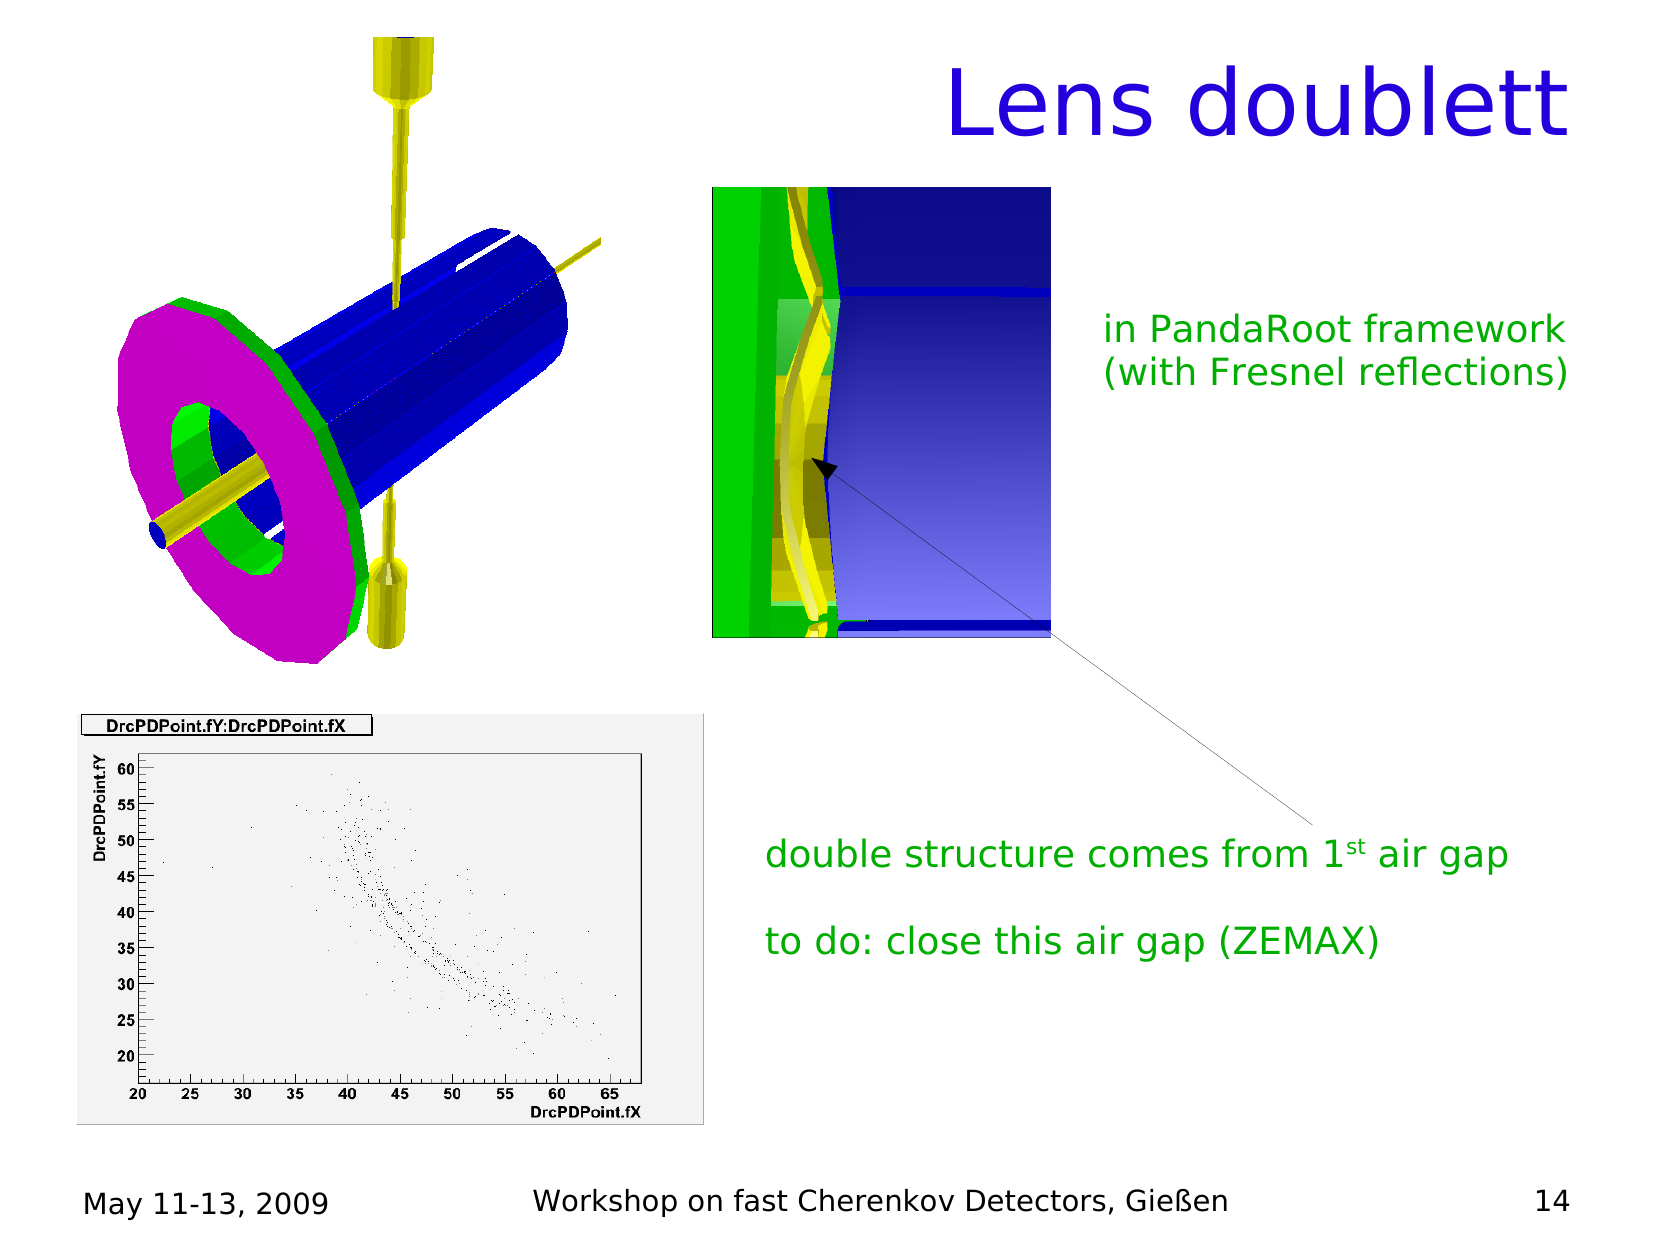

# Lens doublett
in PandaRoot framework
(with Fresnel reflections)
double structure comes from 1st air gap
to do: close this air gap (ZEMAX)
Workshop on fast Cherenkov Detectors, Gießen
14
May 11-13, 2009